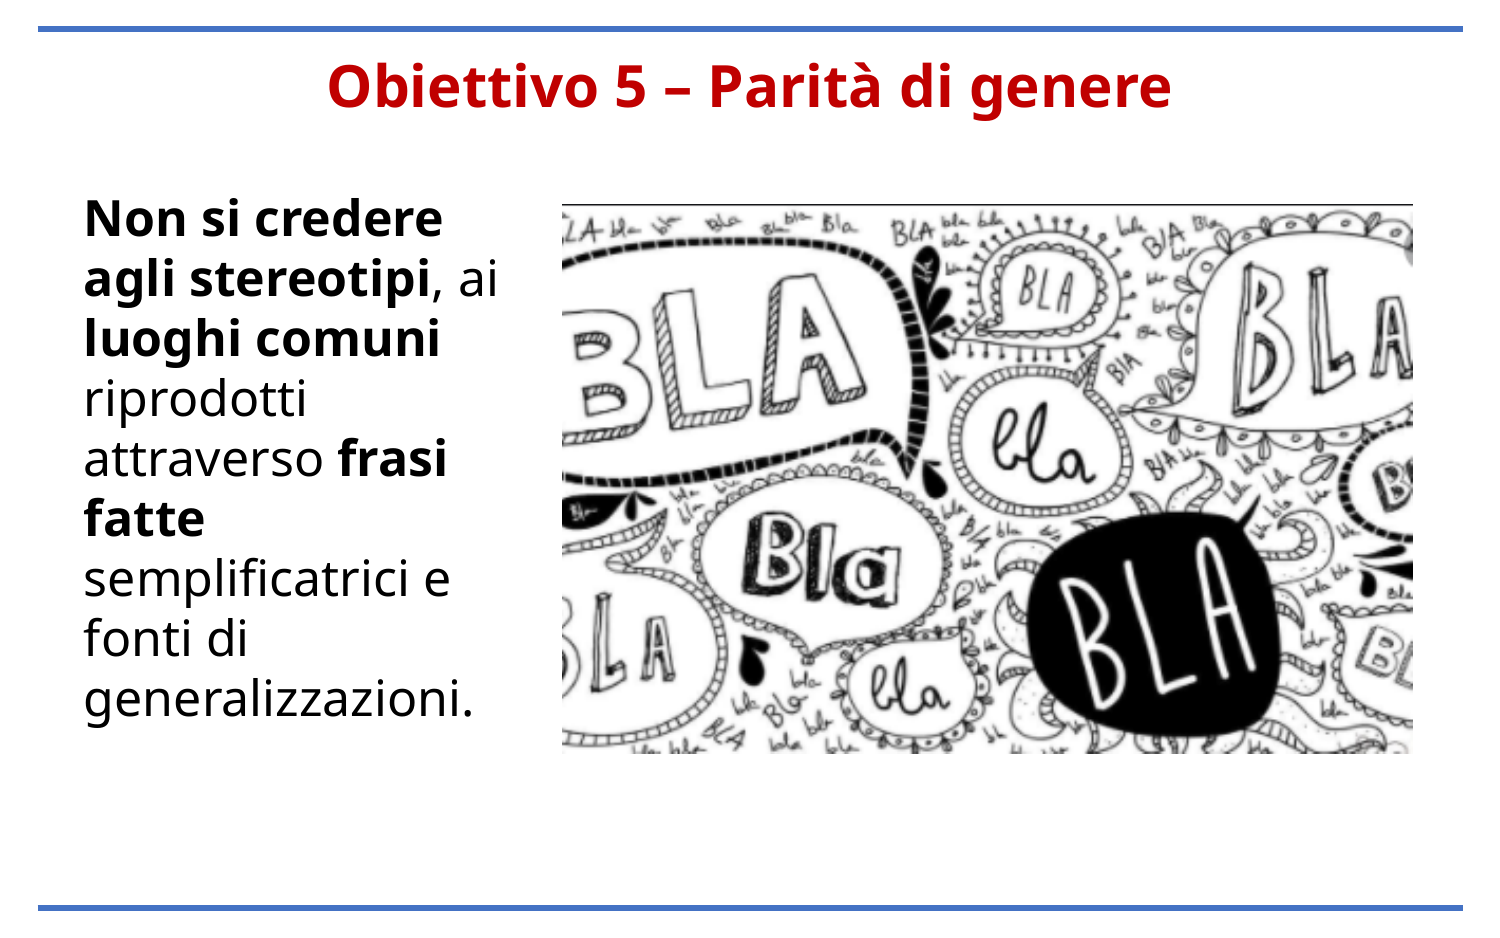

Obiettivo 5 – Parità di genere
Non si credere agli stereotipi, ai luoghi comuni riprodotti attraverso frasi fatte semplificatrici e fonti di generalizzazioni.